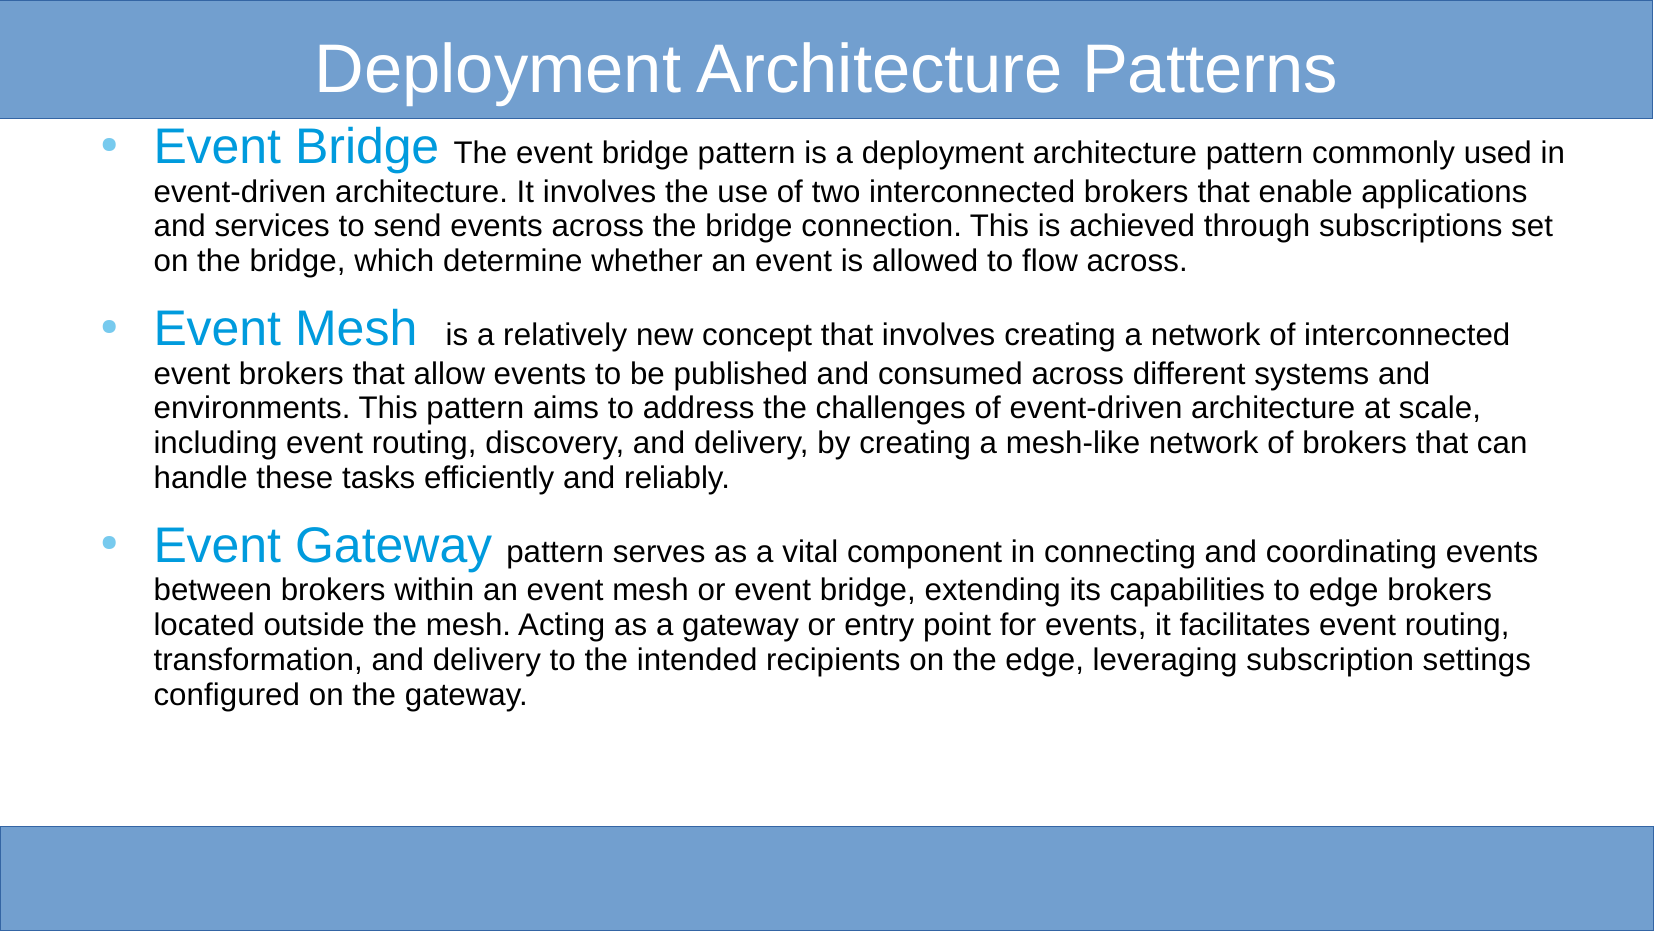

# Deployment Architecture Patterns
Event Bridge The event bridge pattern is a deployment architecture pattern commonly used in event-driven architecture. It involves the use of two interconnected brokers that enable applications and services to send events across the bridge connection. This is achieved through subscriptions set on the bridge, which determine whether an event is allowed to flow across.
Event Mesh is a relatively new concept that involves creating a network of interconnected event brokers that allow events to be published and consumed across different systems and environments. This pattern aims to address the challenges of event-driven architecture at scale, including event routing, discovery, and delivery, by creating a mesh-like network of brokers that can handle these tasks efficiently and reliably.
Event Gateway pattern serves as a vital component in connecting and coordinating events between brokers within an event mesh or event bridge, extending its capabilities to edge brokers located outside the mesh. Acting as a gateway or entry point for events, it facilitates event routing, transformation, and delivery to the intended recipients on the edge, leveraging subscription settings configured on the gateway.